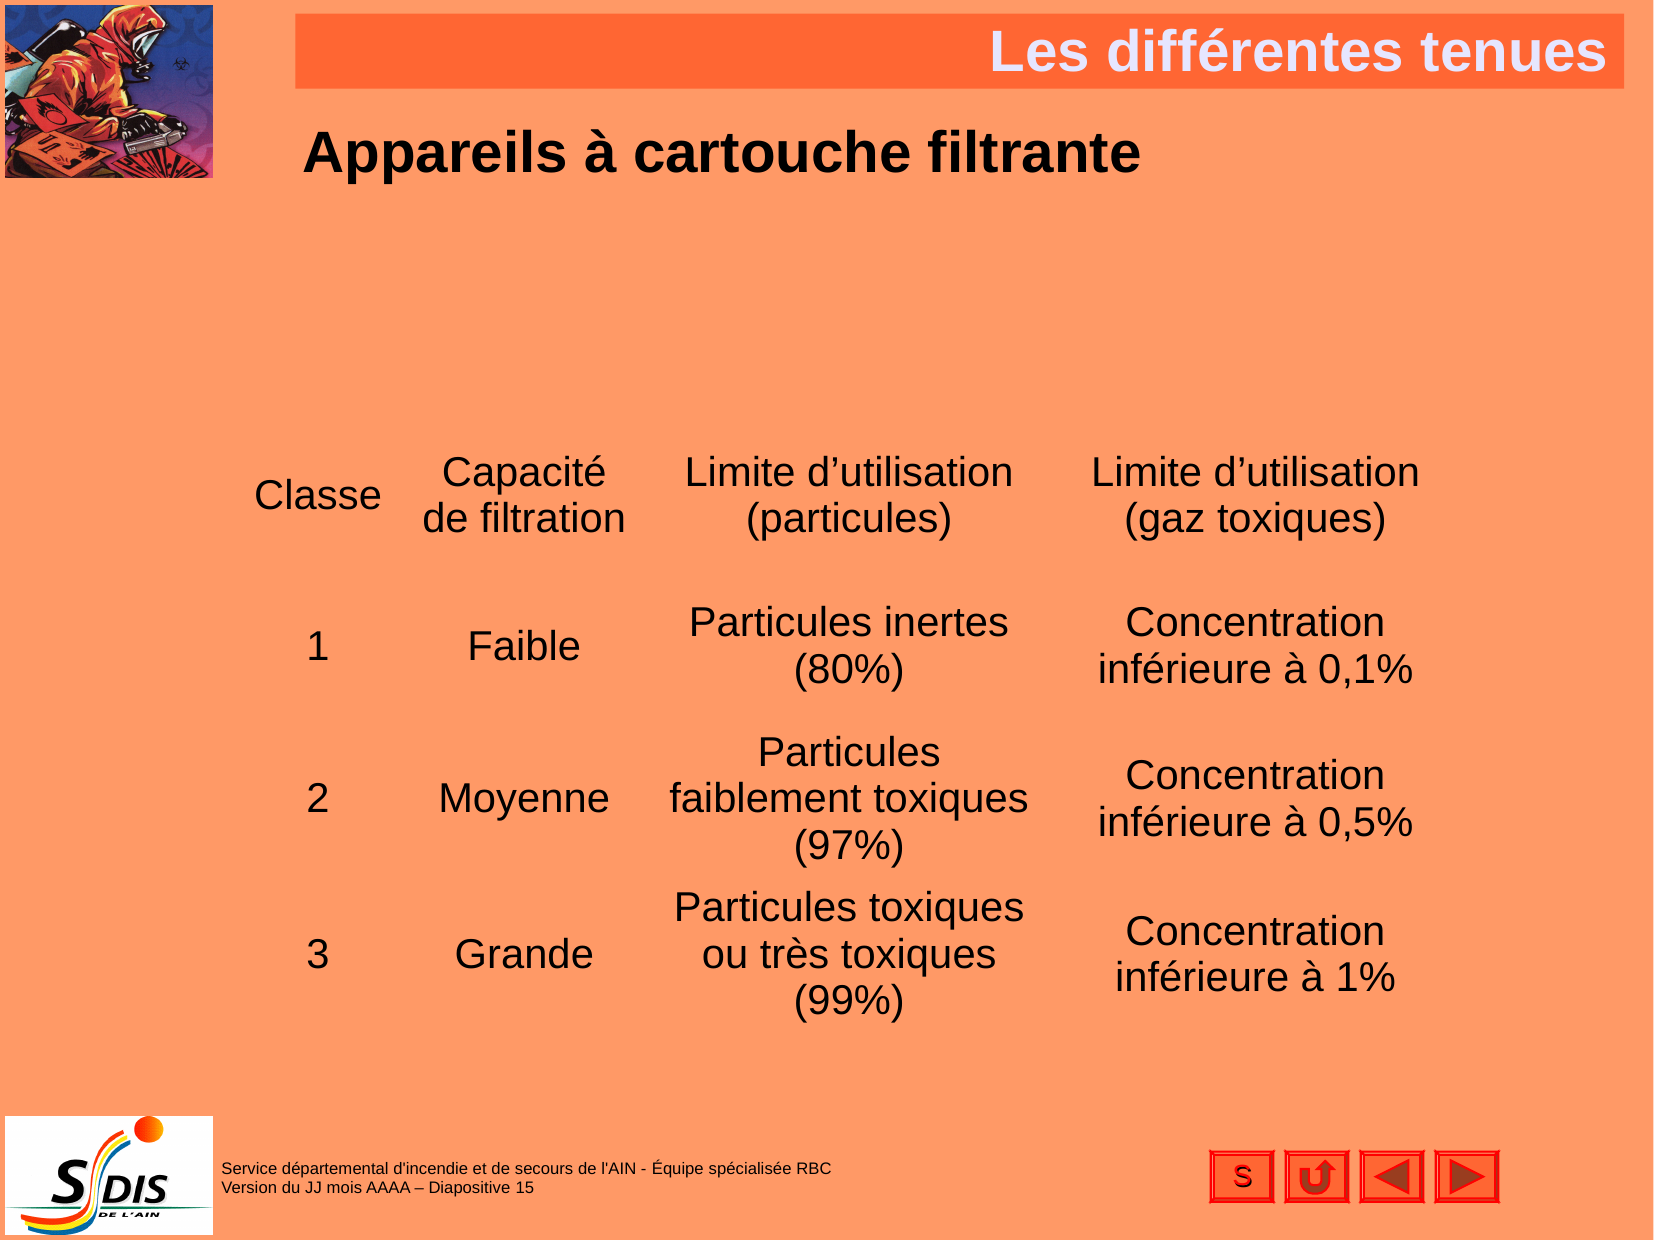

Les différentes tenues
Appareils à cartouche filtrante
| Classe | Capacité de filtration | Limite d’utilisation (particules) | Limite d’utilisation (gaz toxiques) |
| --- | --- | --- | --- |
| 1 | Faible | Particules inertes (80%) | Concentration inférieure à 0,1% |
| 2 | Moyenne | Particules faiblement toxiques (97%) | Concentration inférieure à 0,5% |
| 3 | Grande | Particules toxiques ou très toxiques (99%) | Concentration inférieure à 1% |